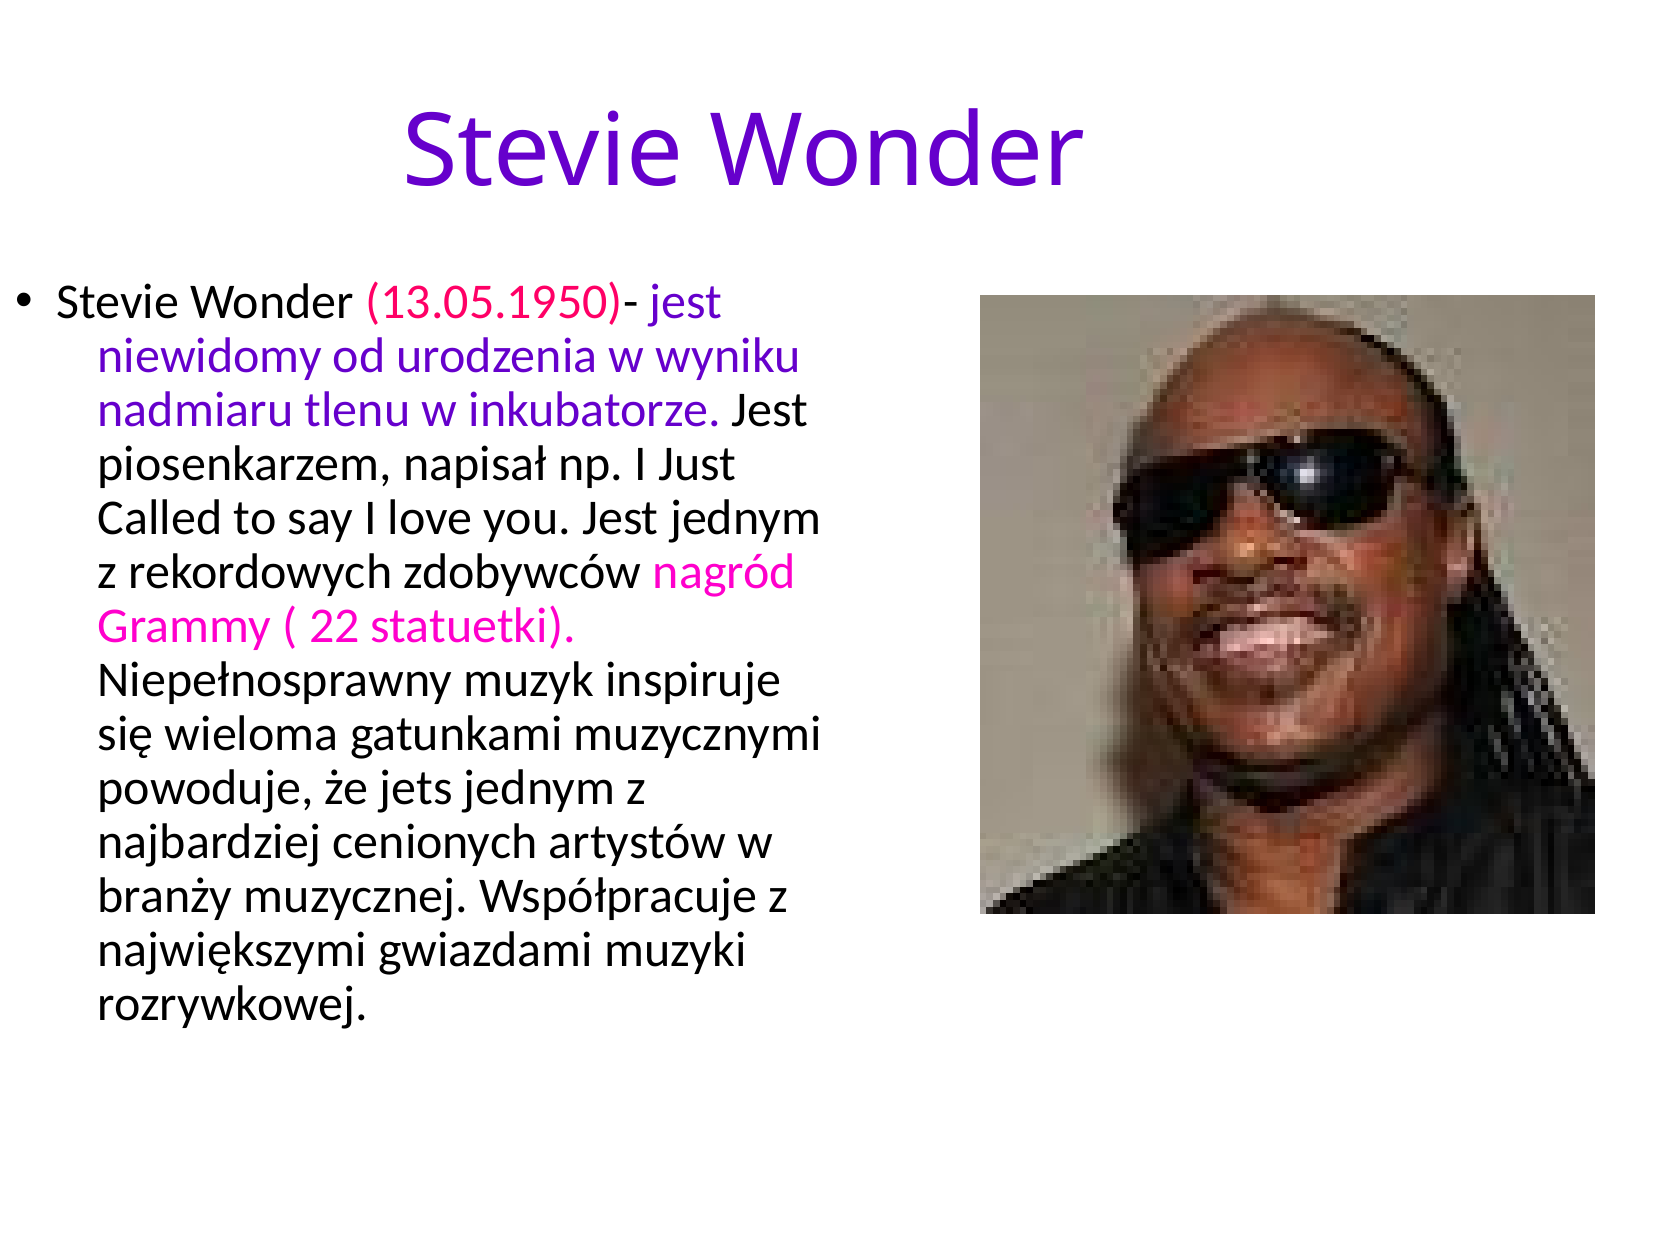

# Stevie Wonder
Stevie Wonder (13.05.1950)- jest niewidomy od urodzenia w wyniku nadmiaru tlenu w inkubatorze. Jest piosenkarzem, napisał np. I Just Called to say I love you. Jest jednym z rekordowych zdobywców nagród Grammy ( 22 statuetki). Niepełnosprawny muzyk inspiruje się wieloma gatunkami muzycznymi powoduje, że jets jednym z najbardziej cenionych artystów w branży muzycznej. Współpracuje z największymi gwiazdami muzyki rozrywkowej.